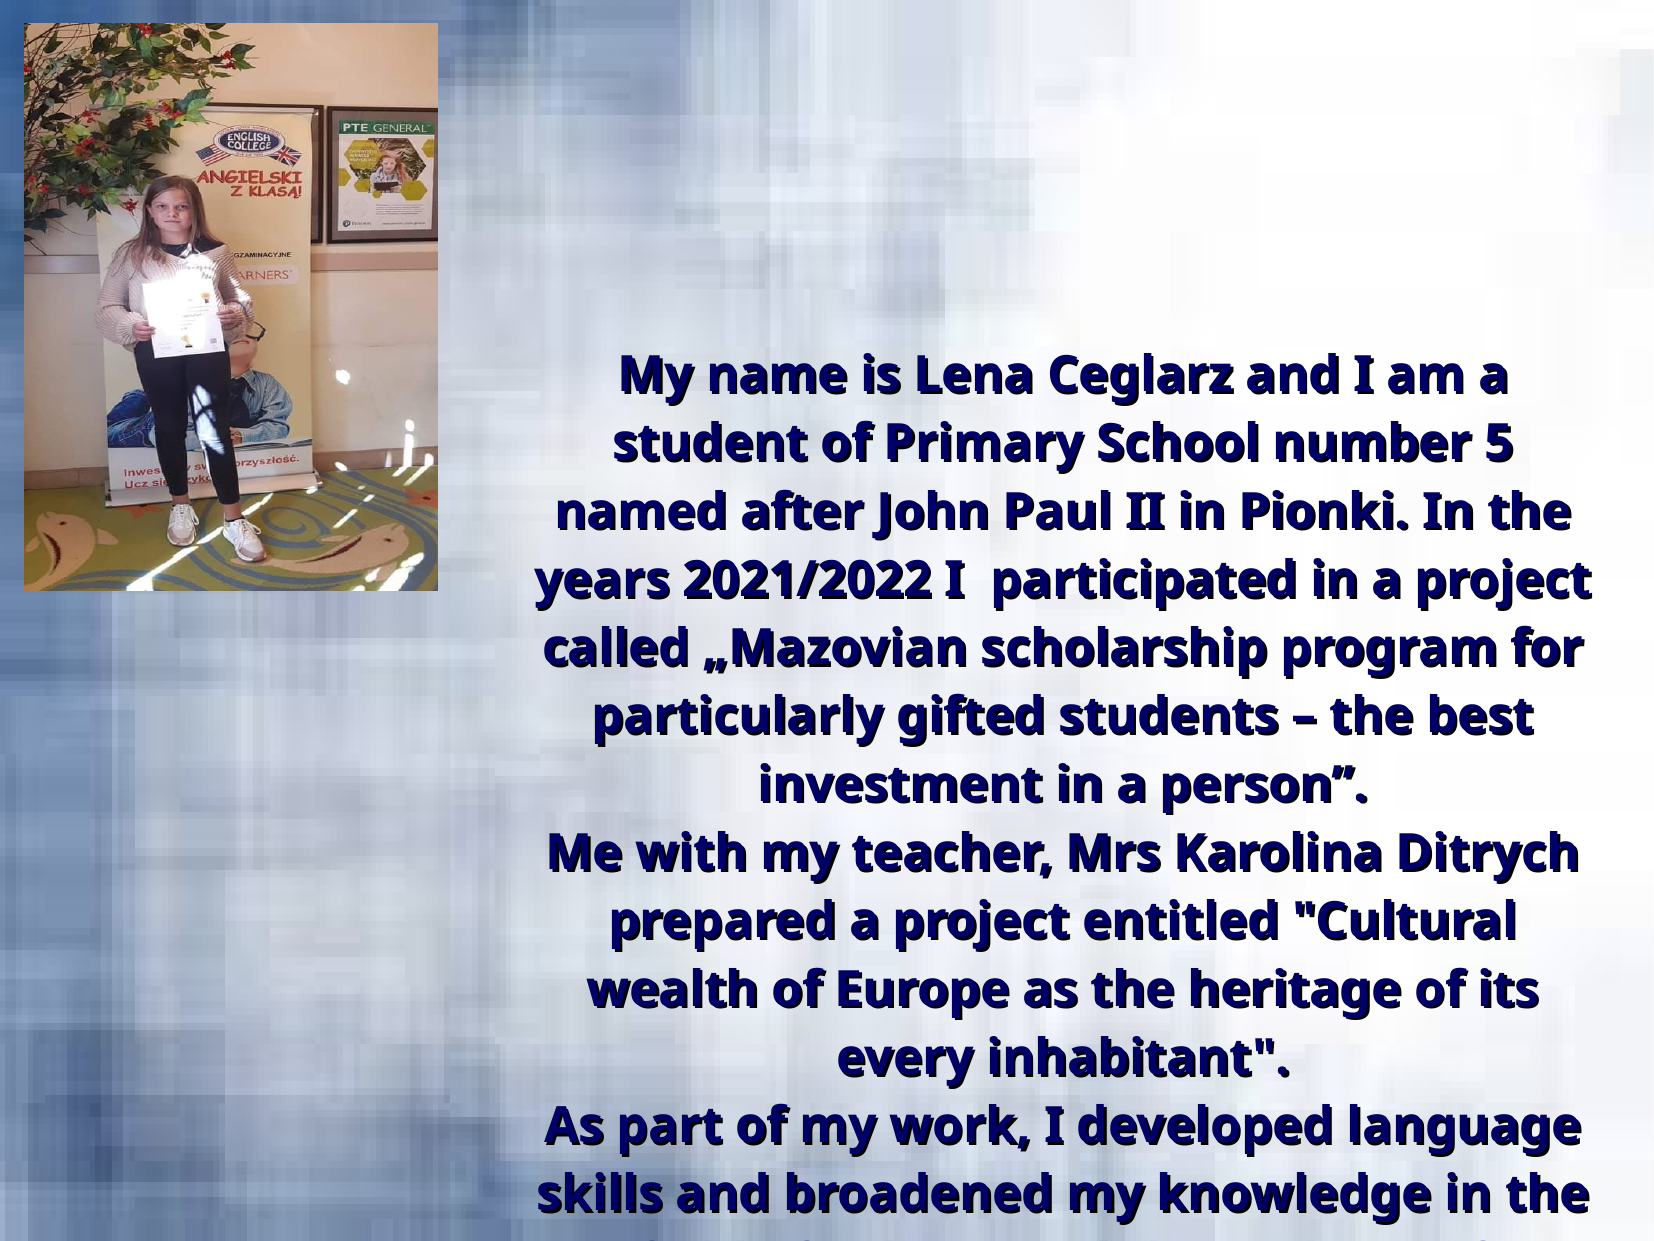

My name is Lena Ceglarz and I am a student of Primary School number 5 named after John Paul II in Pionki. In the years 2021/2022 I participated in a project called „Mazovian scholarship program for particularly gifted students – the best investment in a person”.
Me with my teacher, Mrs Karolina Ditrych prepared a project entitled "Cultural wealth of Europe as the heritage of its every inhabitant".
As part of my work, I developed language skills and broadened my knowledge in the field of culture and the realities of everyday life of the inhabitants of European countries by preparing various types of presentations, articles, quizzes and photo exhibitions.